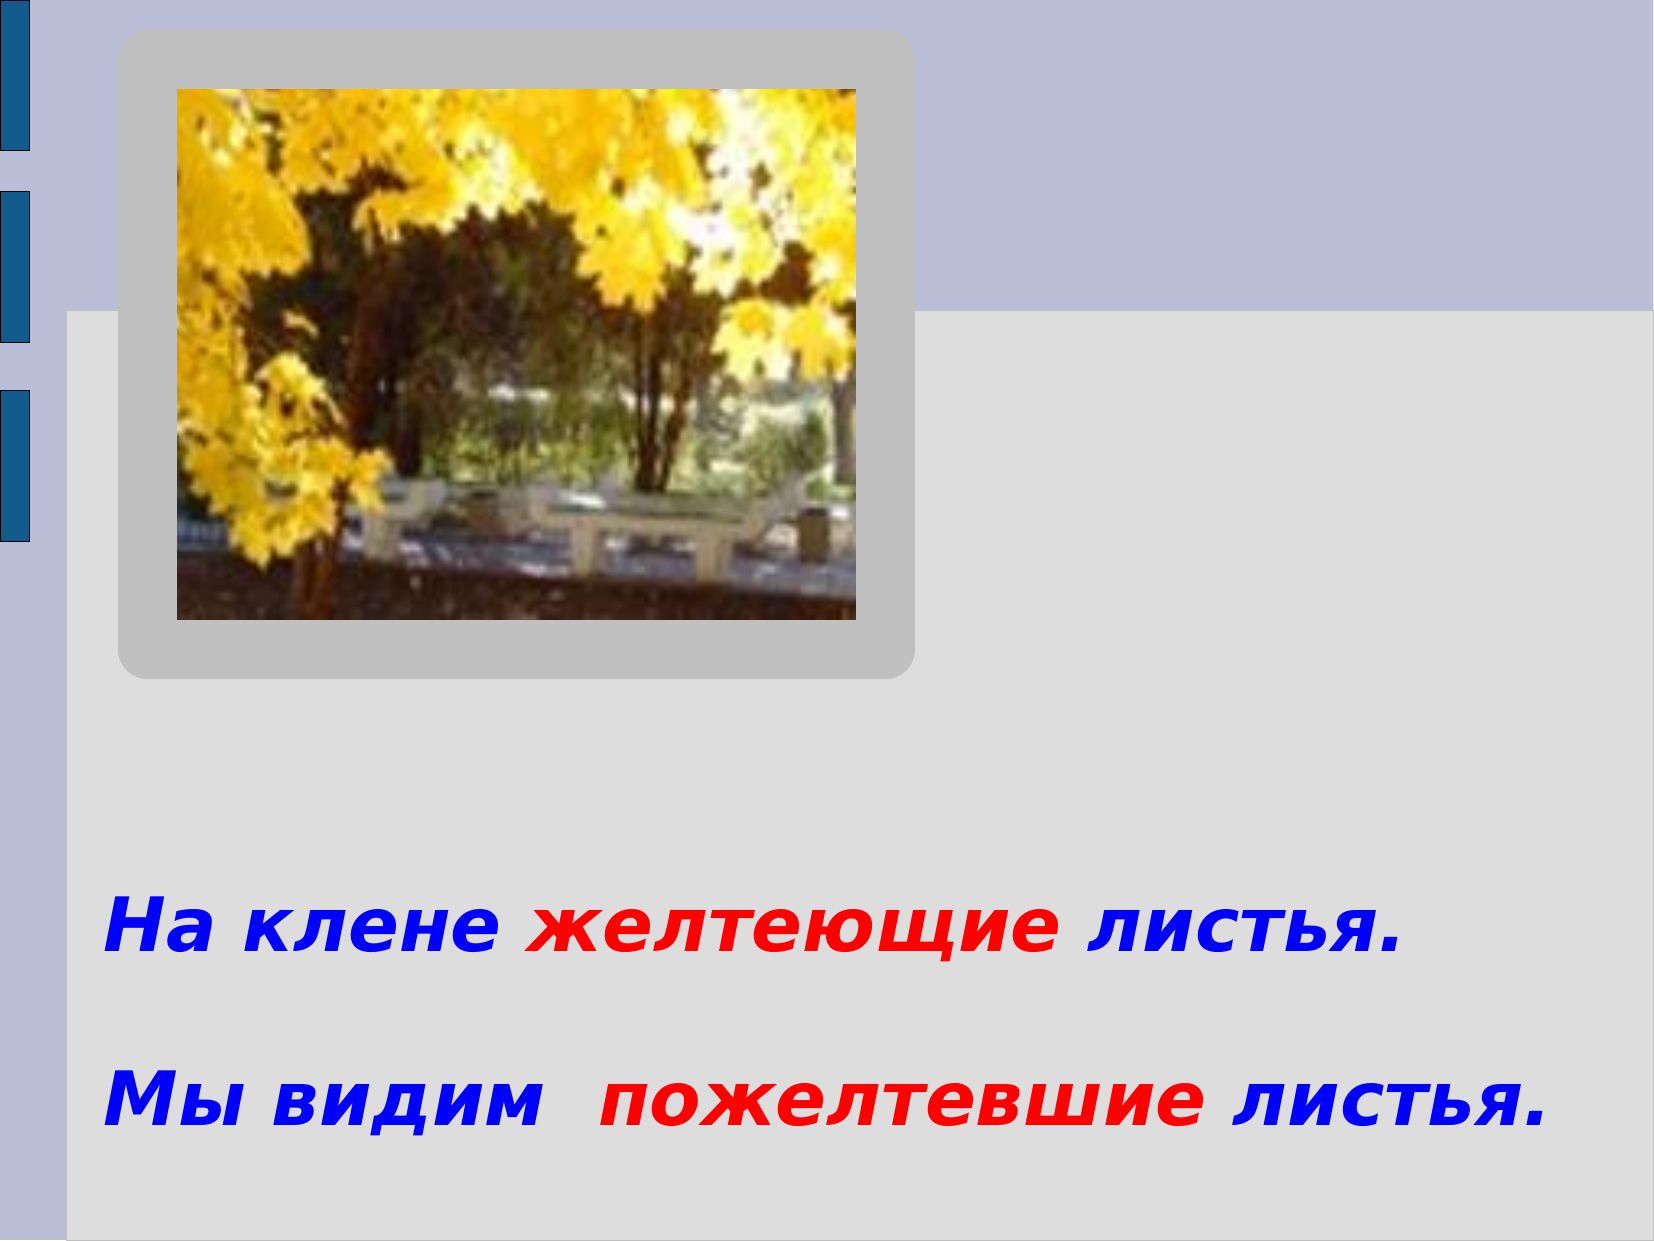

На клене желтеющие листья.
Мы видим пожелтевшие листья.